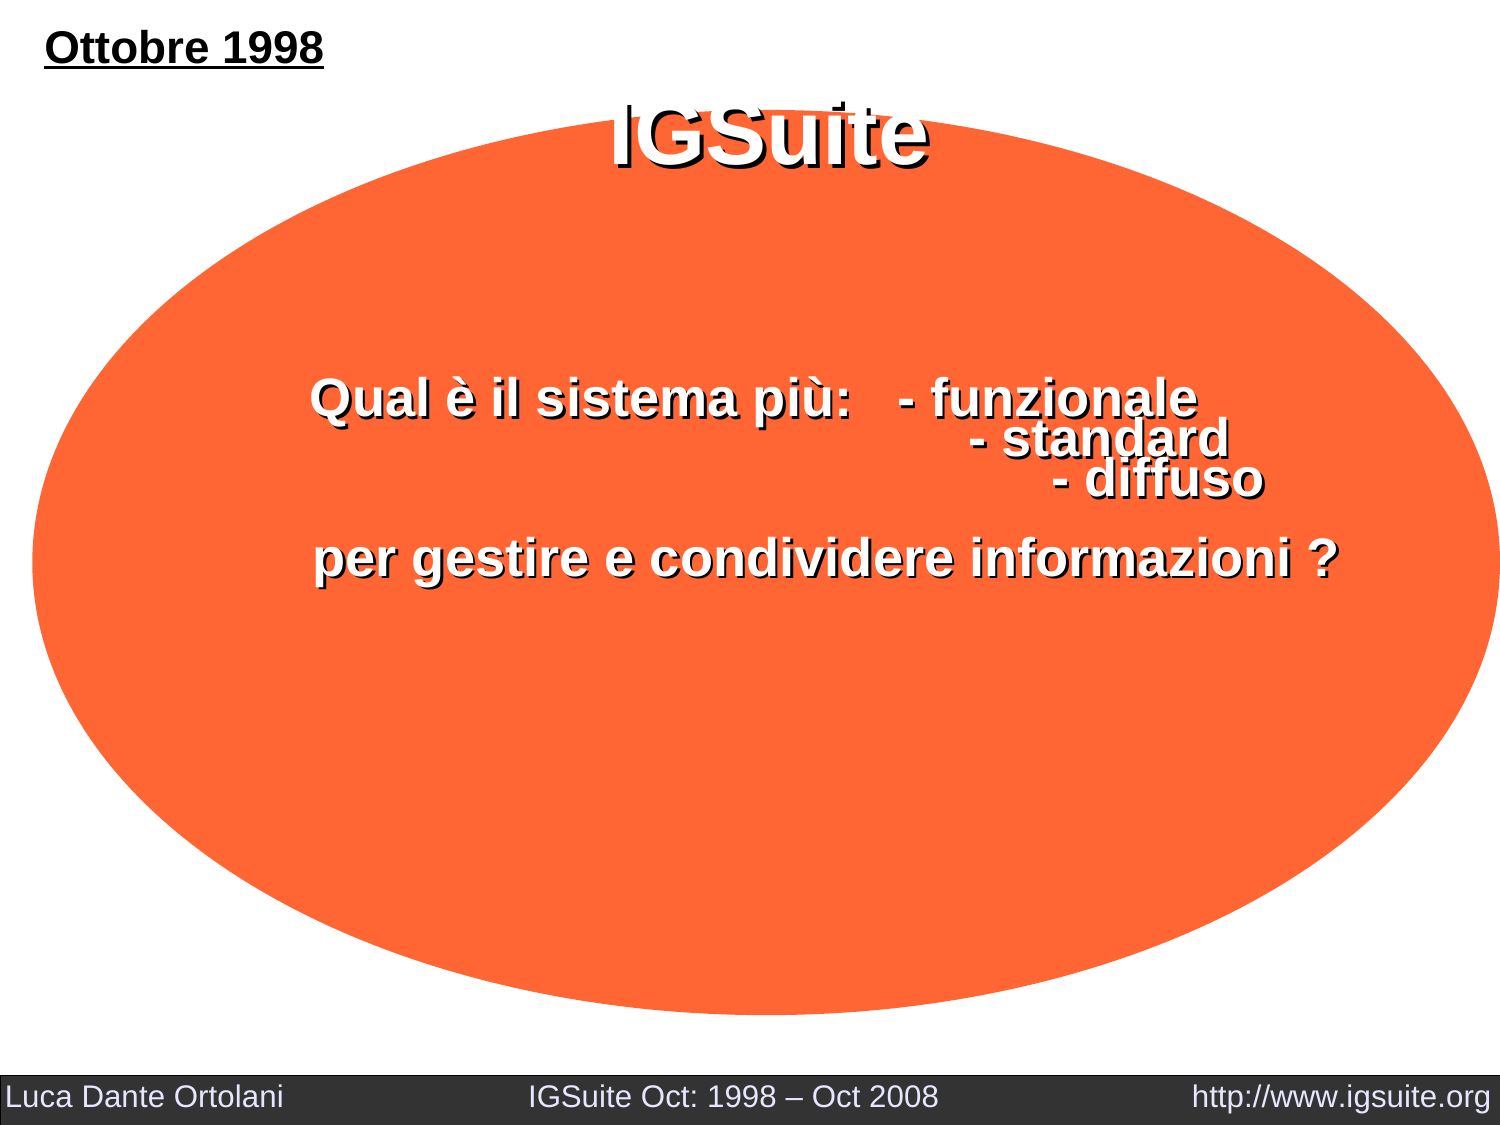

Ottobre 1998
IGSuite
Qual è il sistema più: - funzionale
	 				 - standard
 - diffuso
per gestire e condividere informazioni ?
Luca Dante Ortolani IGSuite Oct: 1998 – Oct 2008 http://www.igsuite.org